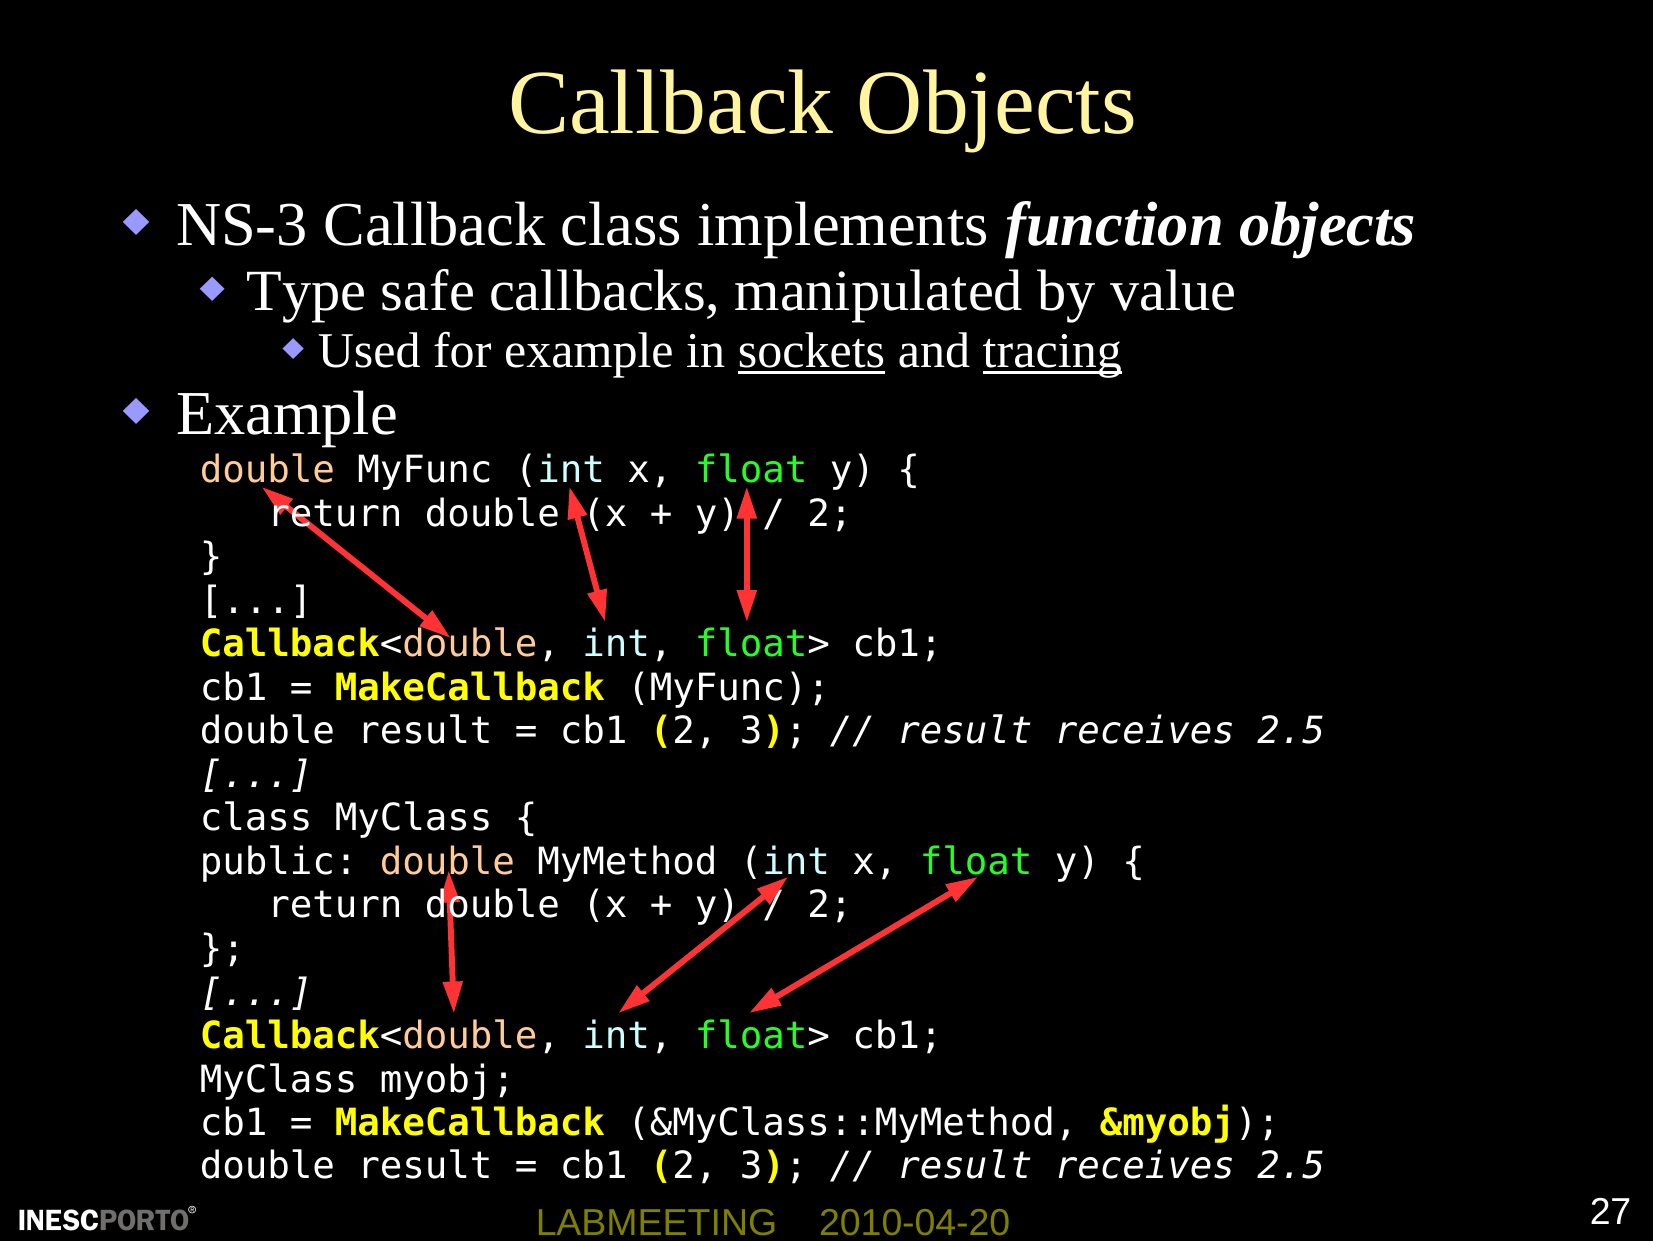

# Callback Objects
NS-3 Callback class implements function objects
Type safe callbacks, manipulated by value
Used for example in sockets and tracing
Example
double MyFunc (int x, float y) {
 return double (x + y) / 2;
}
[...]
Callback<double, int, float> cb1;
cb1 = MakeCallback (MyFunc);
double result = cb1 (2, 3); // result receives 2.5
[...]
class MyClass {
public: double MyMethod (int x, float y) {
 return double (x + y) / 2;
};
[...]
Callback<double, int, float> cb1;
MyClass myobj;
cb1 = MakeCallback (&MyClass::MyMethod, &myobj);
double result = cb1 (2, 3); // result receives 2.5